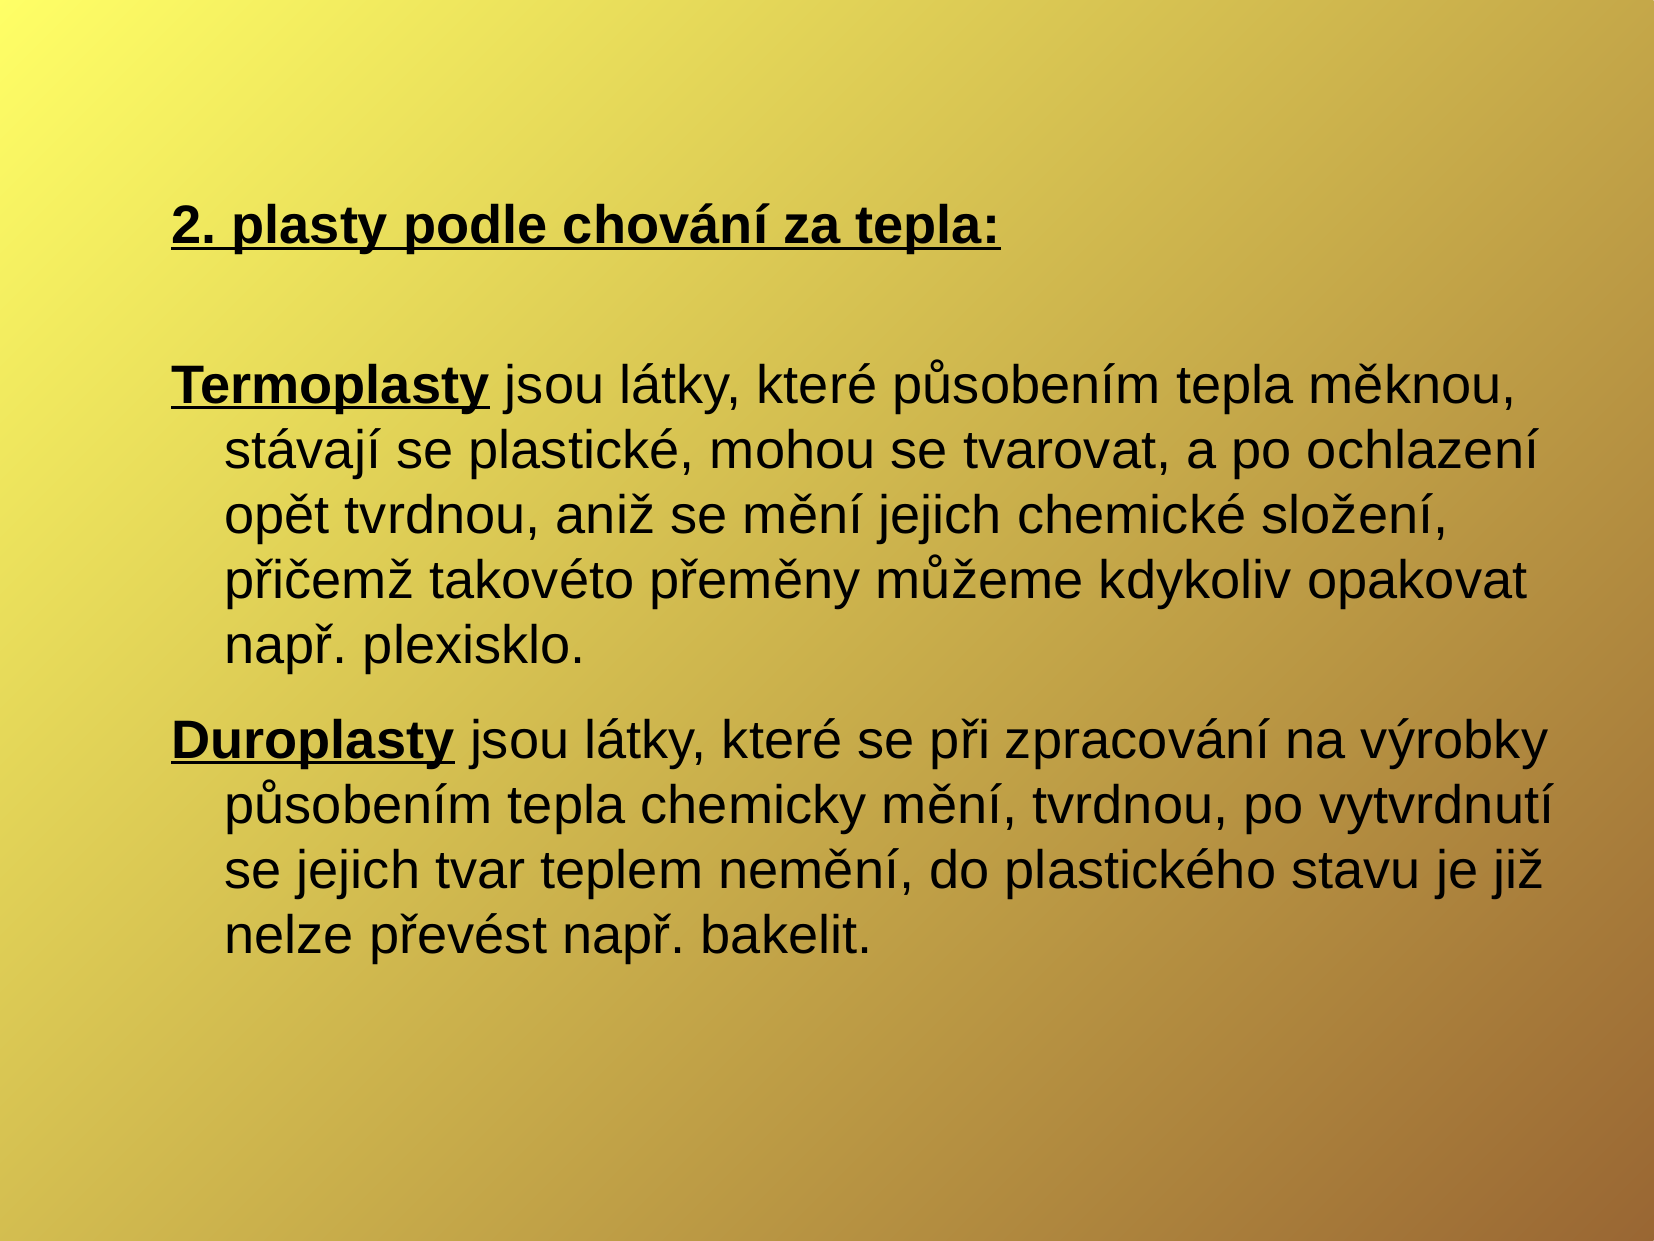

# 2. plasty podle chování za tepla:
Termoplasty jsou látky, které působením tepla měknou, stávají se plastické, mohou se tvarovat, a po ochlazení opět tvrdnou, aniž se mění jejich chemické složení, přičemž takovéto přeměny můžeme kdykoliv opakovat např. plexisklo.
Duroplasty jsou látky, které se při zpracování na výrobky působením tepla chemicky mění, tvrdnou, po vytvrdnutí se jejich tvar teplem nemění, do plastického stavu je již nelze převést např. bakelit.